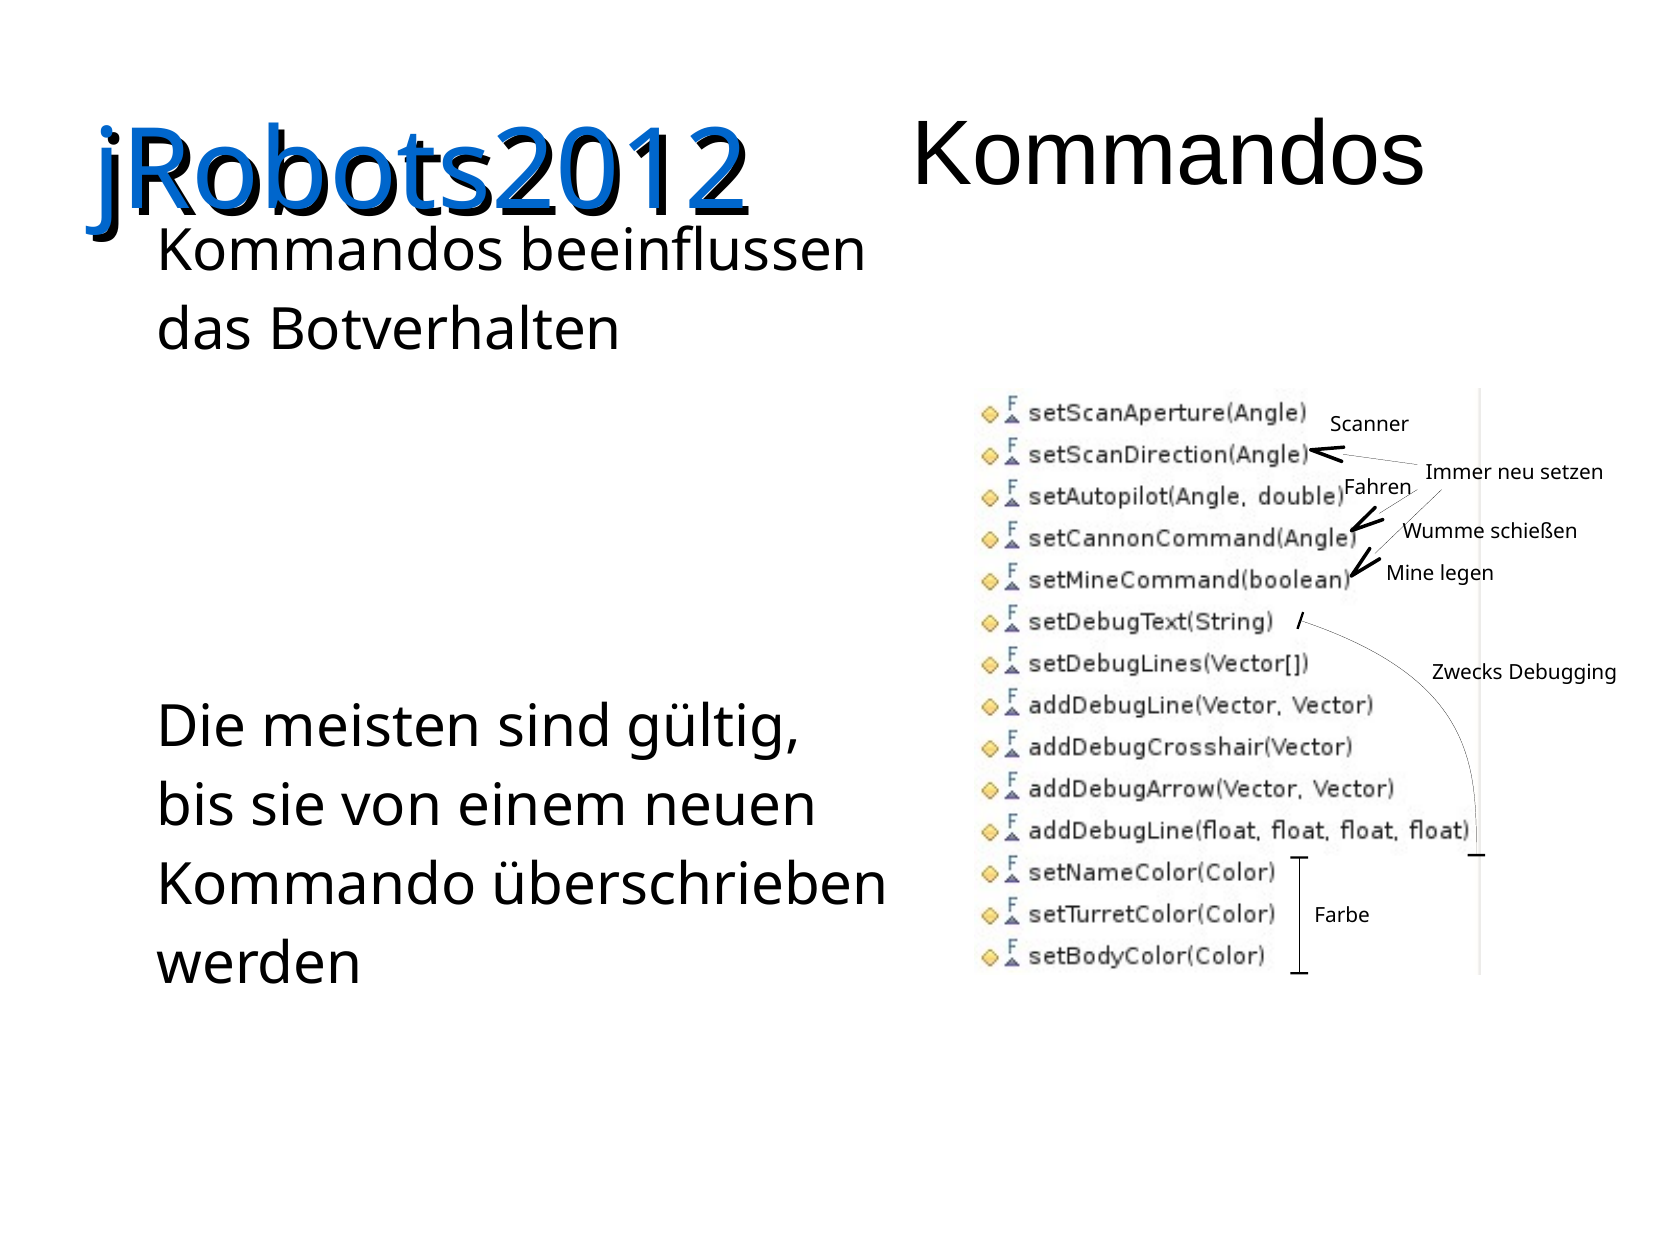

# Kommandos
	Kommandos beeinflussen
	das Botverhalten
	Die meisten sind gültig,
	bis sie von einem neuen
	Kommando überschrieben
	werden
Scanner
Immer neu setzen
Fahren
Wumme schießen
Mine legen
Zwecks Debugging
Farbe